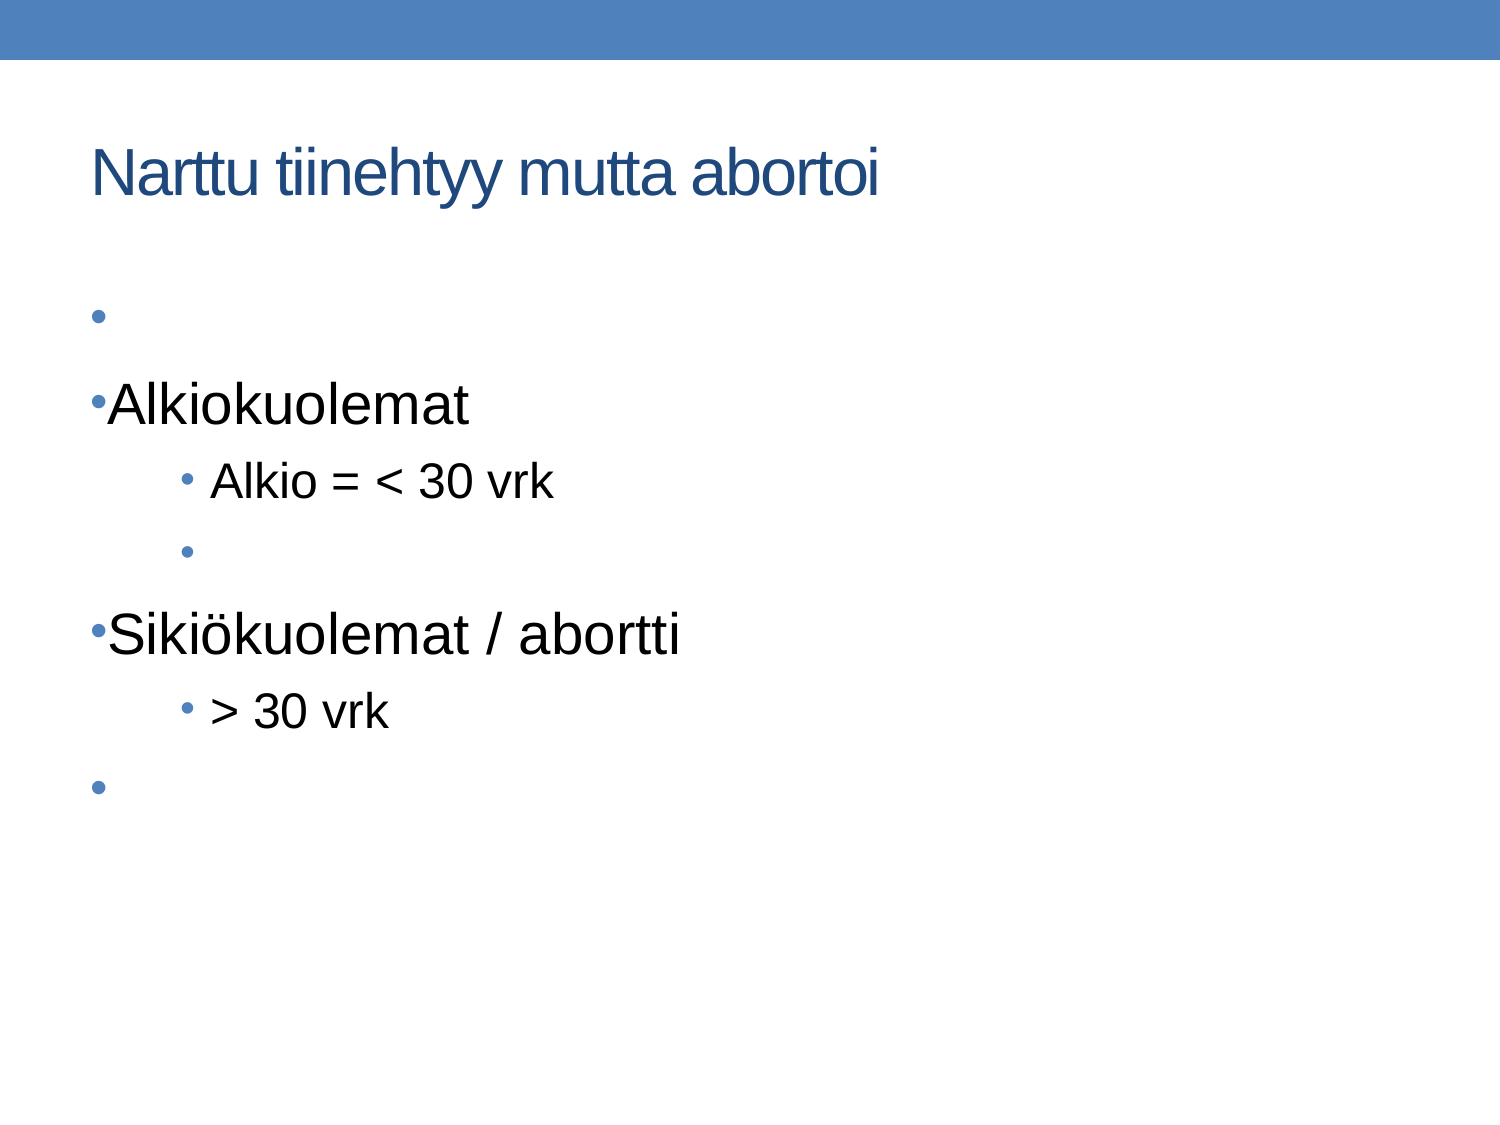

# Narttu tiinehtyy mutta abortoi
Alkiokuolemat
Alkio = < 30 vrk
Sikiökuolemat / abortti
> 30 vrk